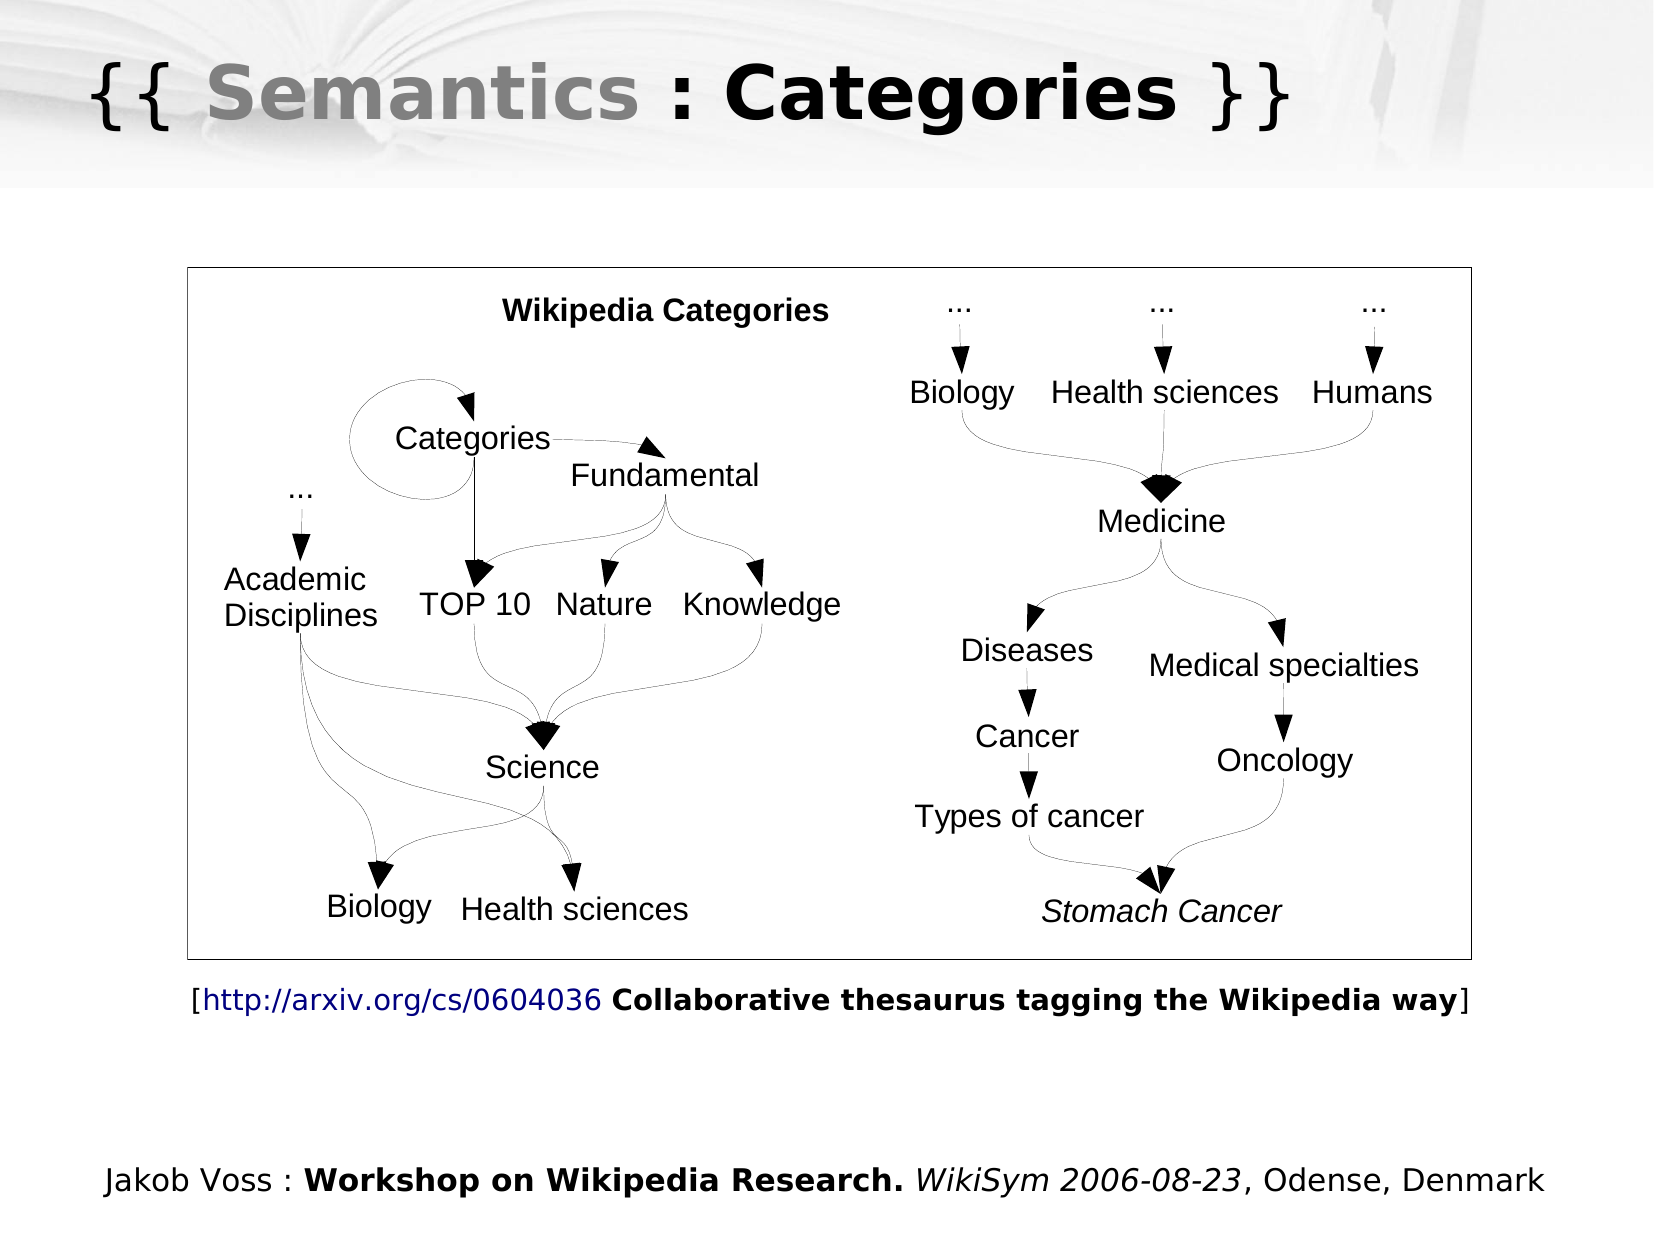

# {{ Semantics : Categories }}
[http://arxiv.org/cs/0604036 Collaborative thesaurus tagging the Wikipedia way]